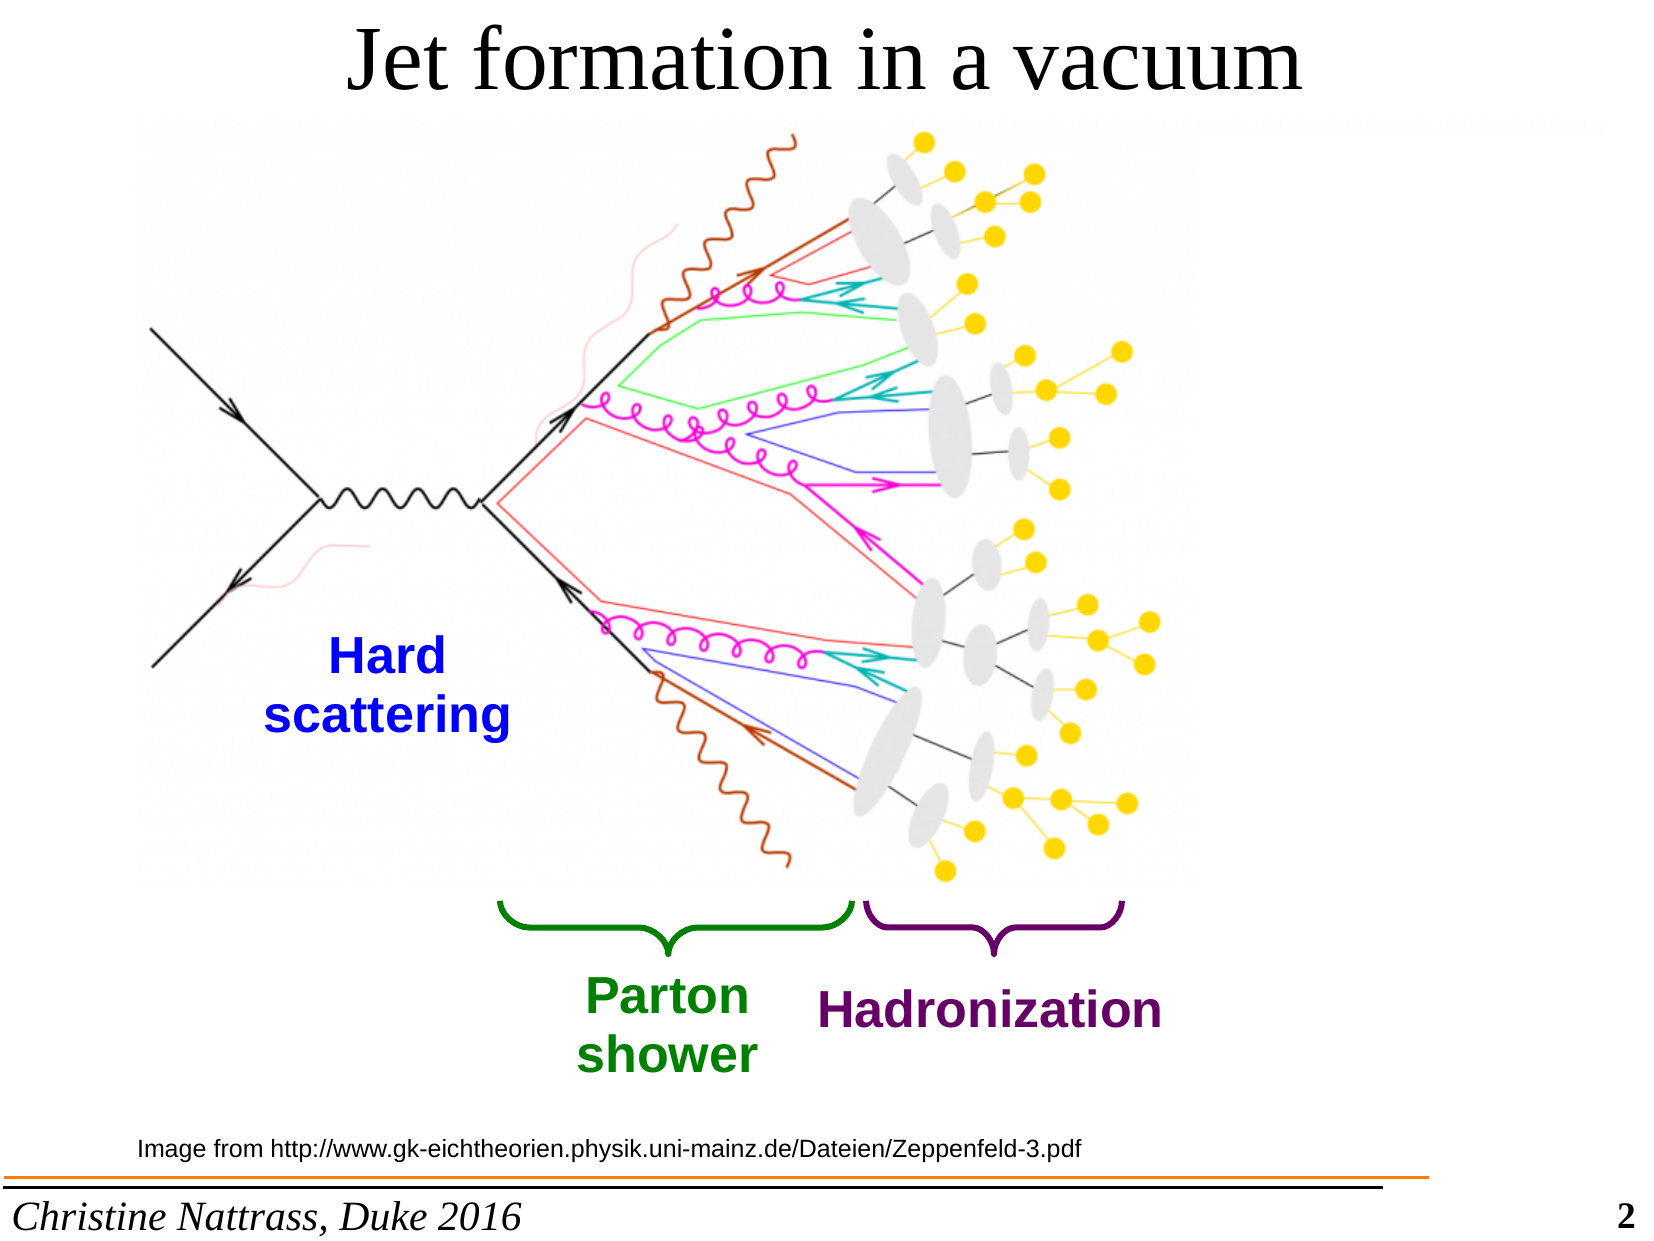

# Jet formation in a vacuum
Hard scattering
Parton shower
Hadronization
Image from http://www.gk-eichtheorien.physik.uni-mainz.de/Dateien/Zeppenfeld-3.pdf